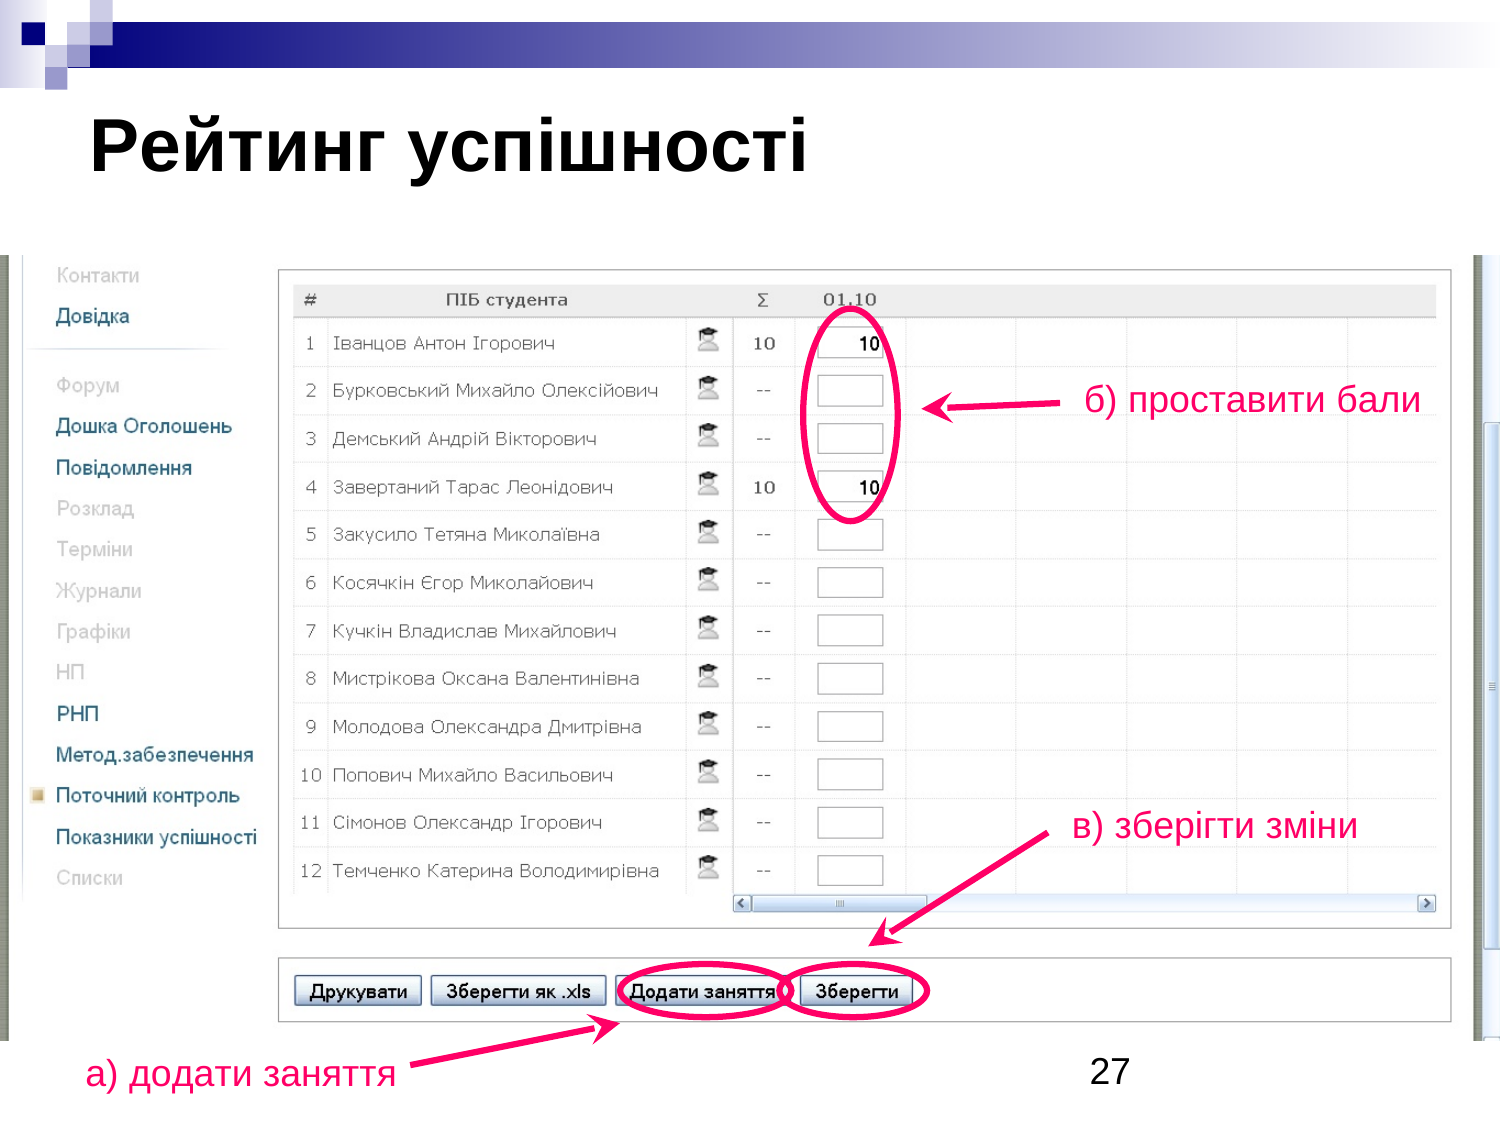

# Рейтинг успішності
б) проставити бали
в) зберігти зміни
а) додати заняття
27